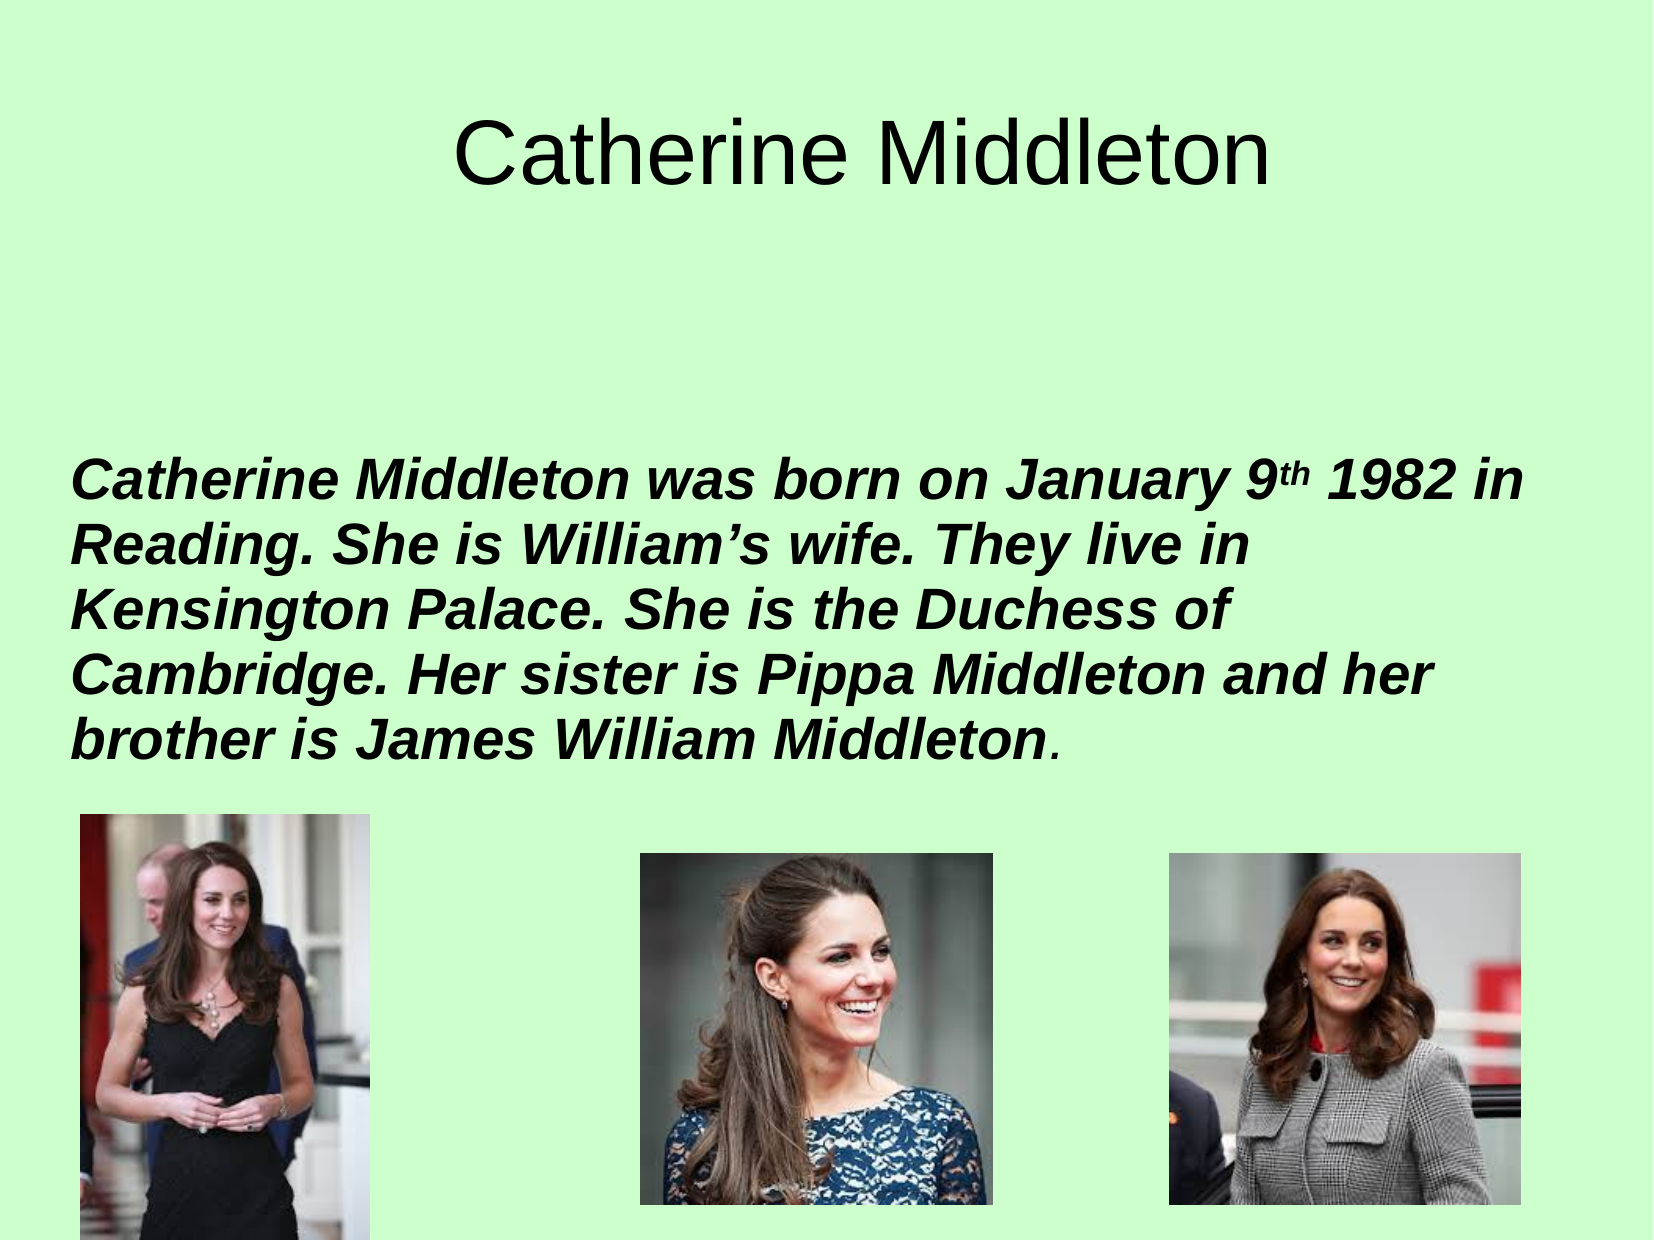

# Catherine Middleton
Catherine Middleton was born on January 9th 1982 in Reading. She is William’s wife. They live in Kensington Palace. She is the Duchess of Cambridge. Her sister is Pippa Middleton and her brother is James William Middleton.